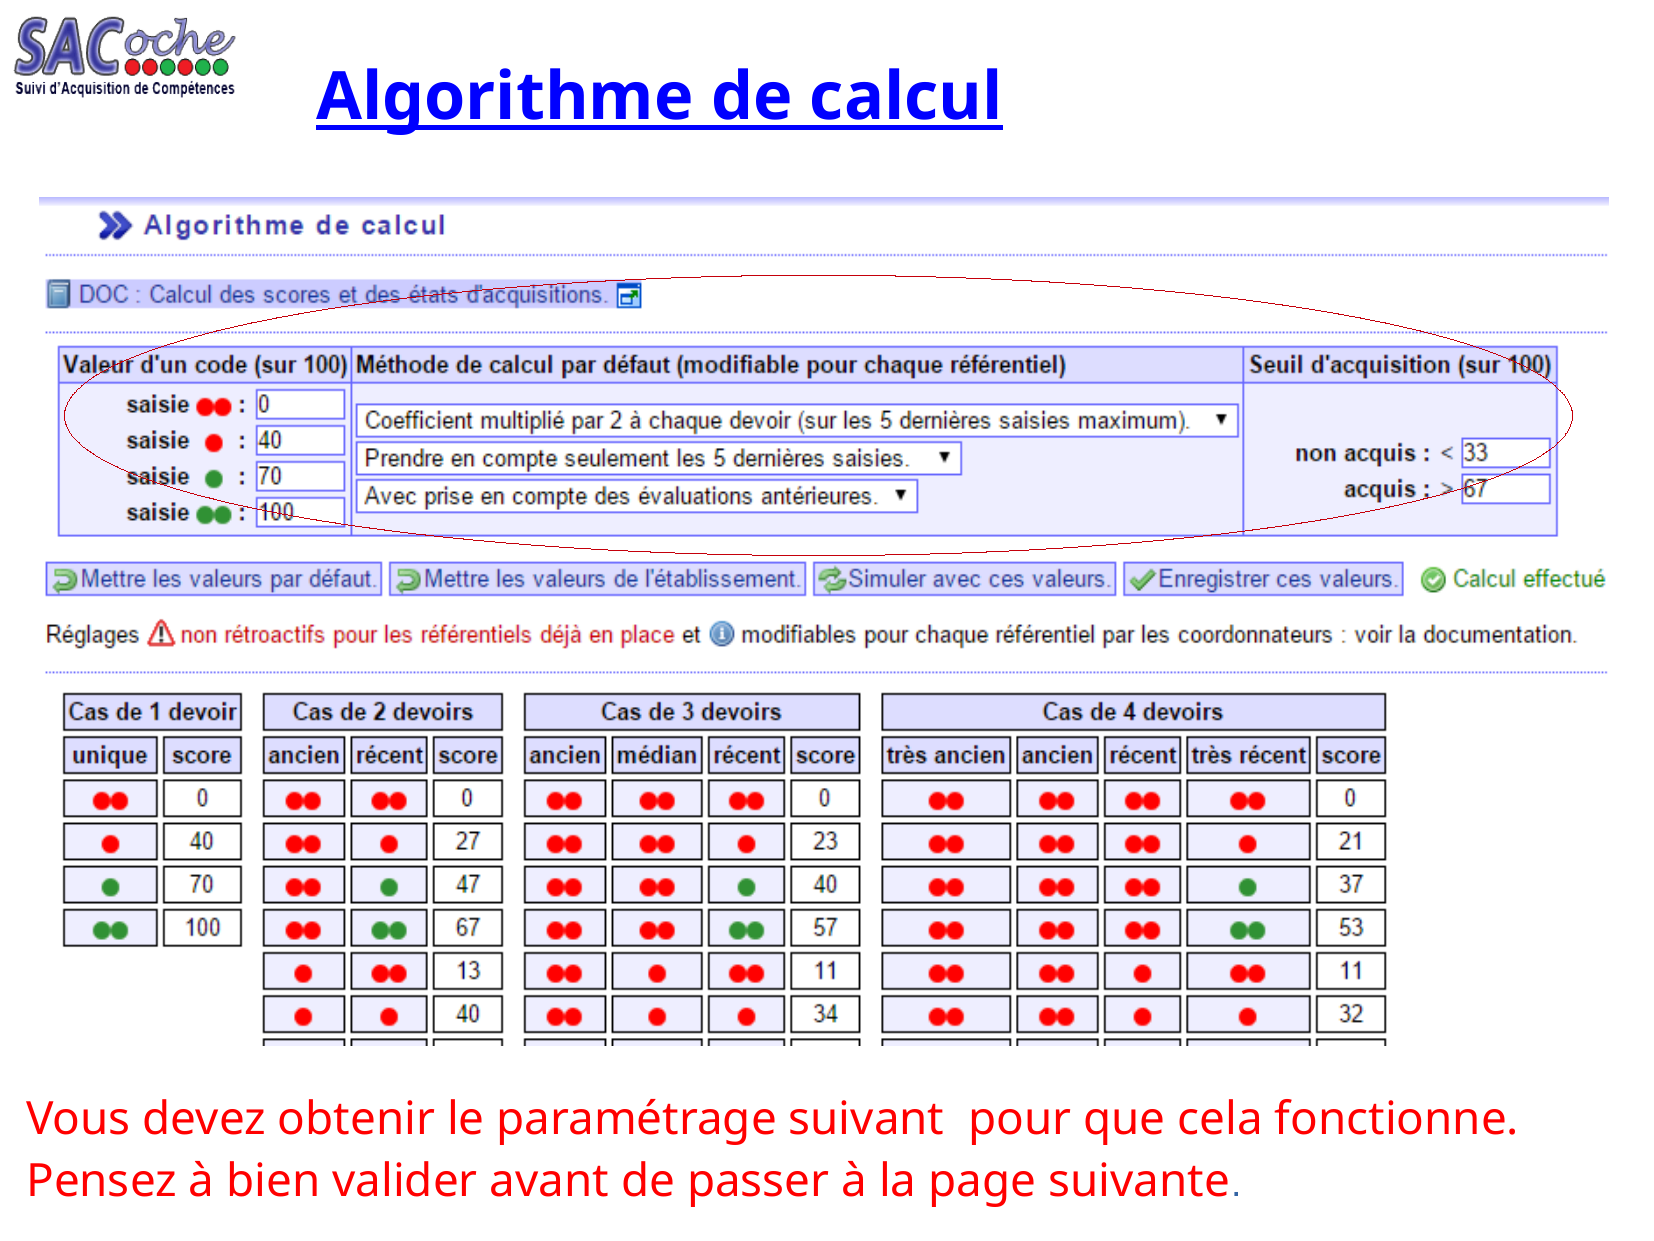

# Algorithme de calcul
Vous devez obtenir le paramétrage suivant pour que cela fonctionne. Pensez à bien valider avant de passer à la page suivante.